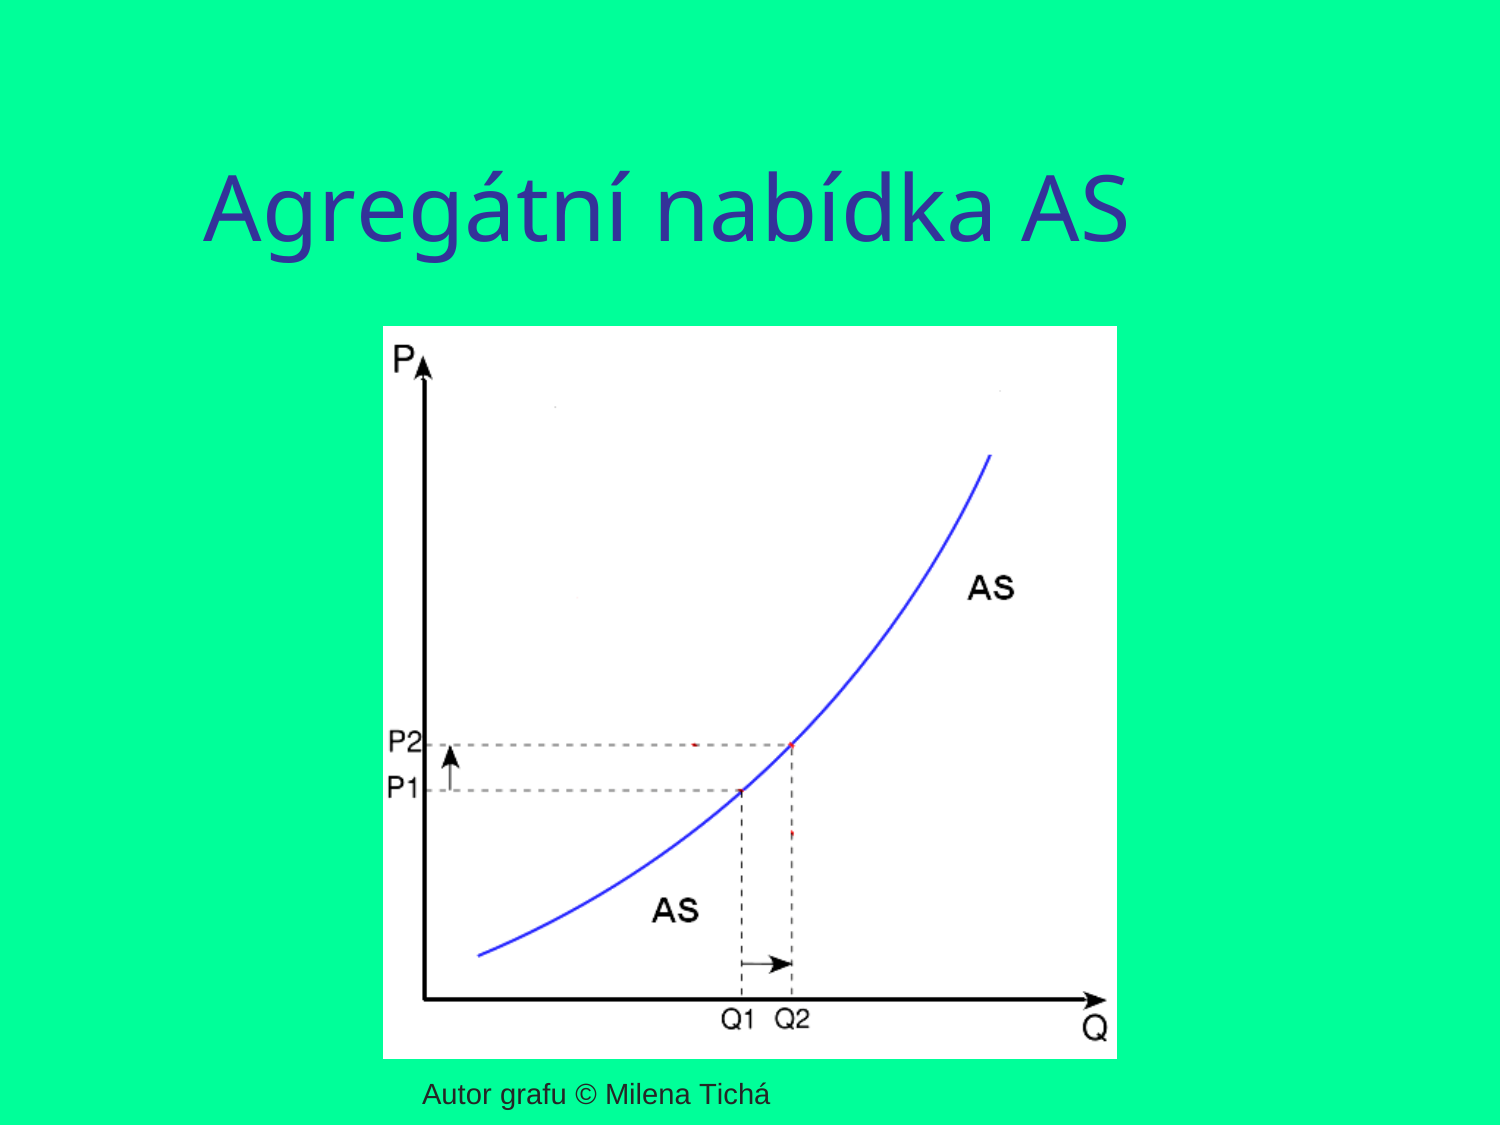

# Agregátní nabídka AS
Autor grafu © Milena Tichá